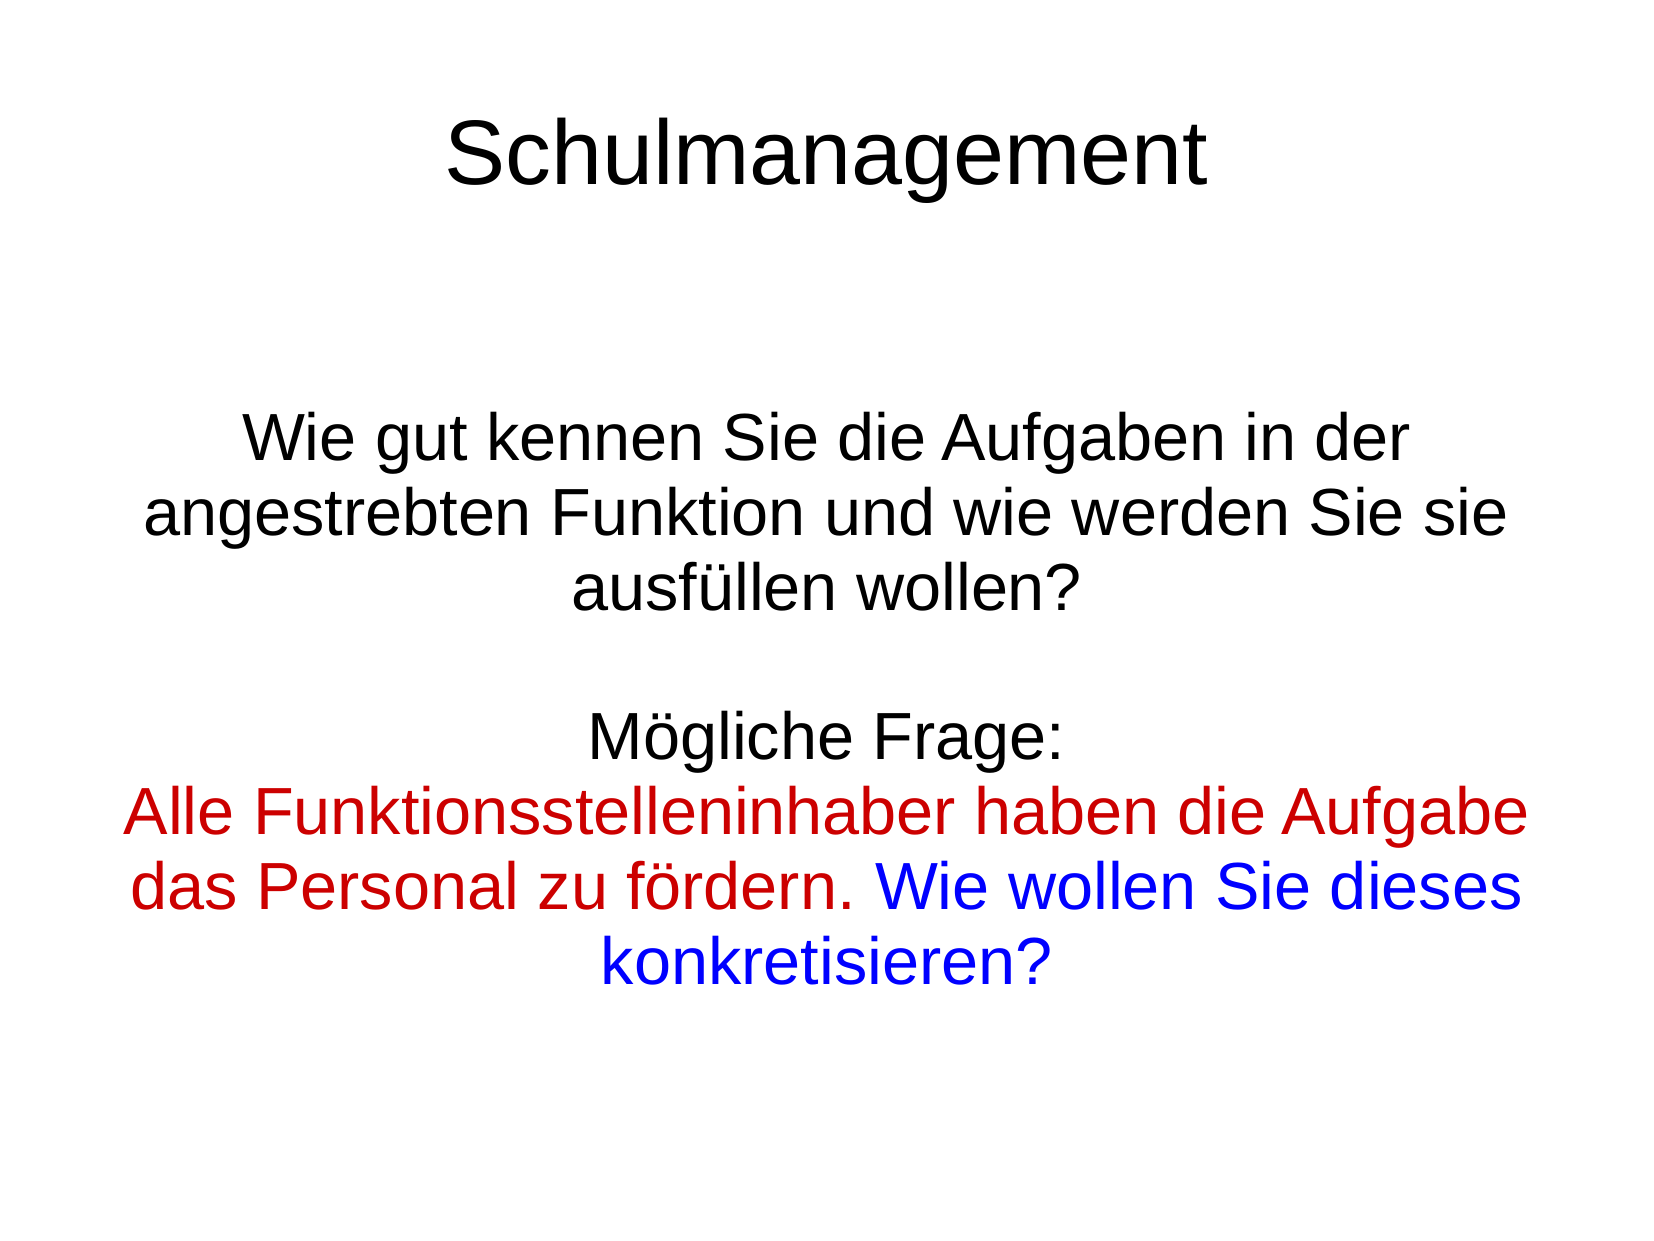

# Schulmanagement
Wie gut kennen Sie die Aufgaben in der angestrebten Funktion und wie werden Sie sie ausfüllen wollen?
Mögliche Frage:
Alle Funktionsstelleninhaber haben die Aufgabe das Personal zu fördern. Wie wollen Sie dieses konkretisieren?